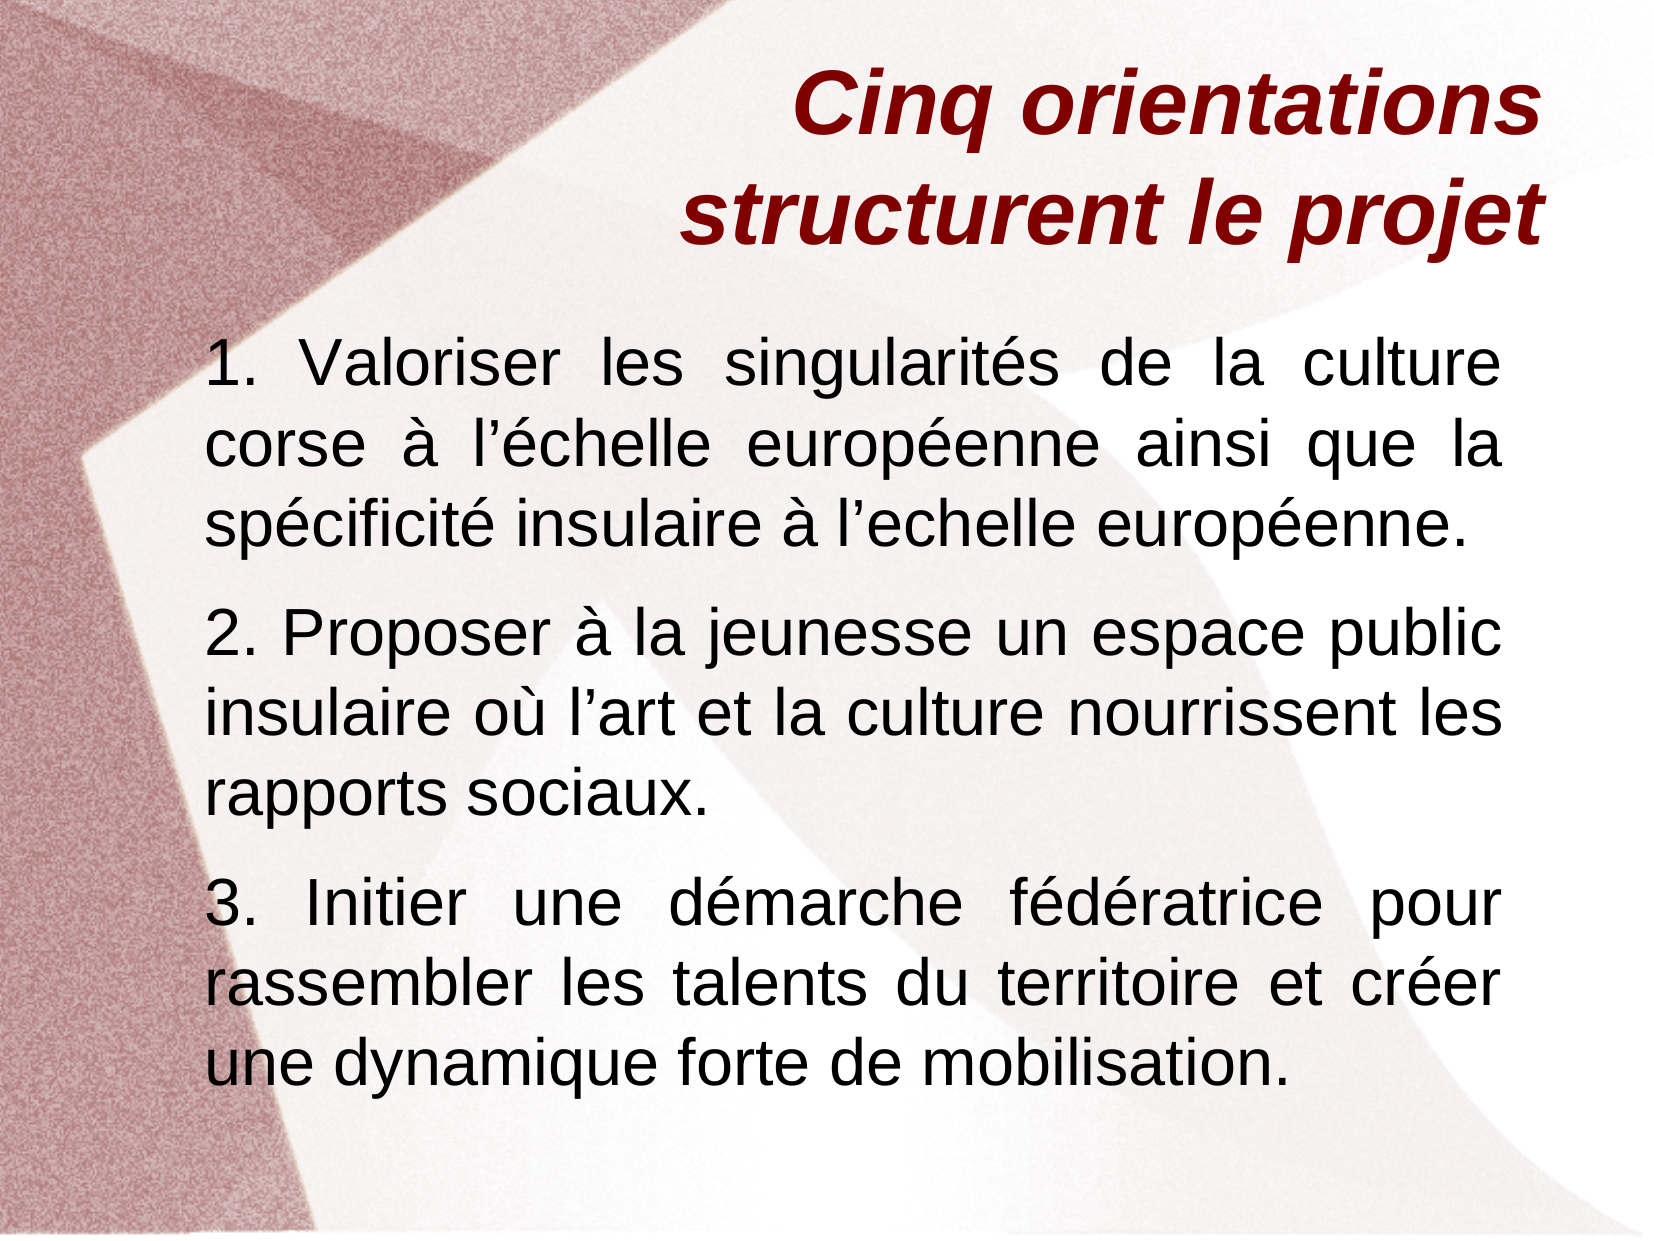

# Cinq orientations structurent le projet
1. Valoriser les singularités de la culture corse à l’échelle européenne ainsi que la spécificité insulaire à l’echelle européenne.
2. Proposer à la jeunesse un espace public insulaire où l’art et la culture nourrissent les rapports sociaux.
3. Initier une démarche fédératrice pour rassembler les talents du territoire et créer une dynamique forte de mobilisation.